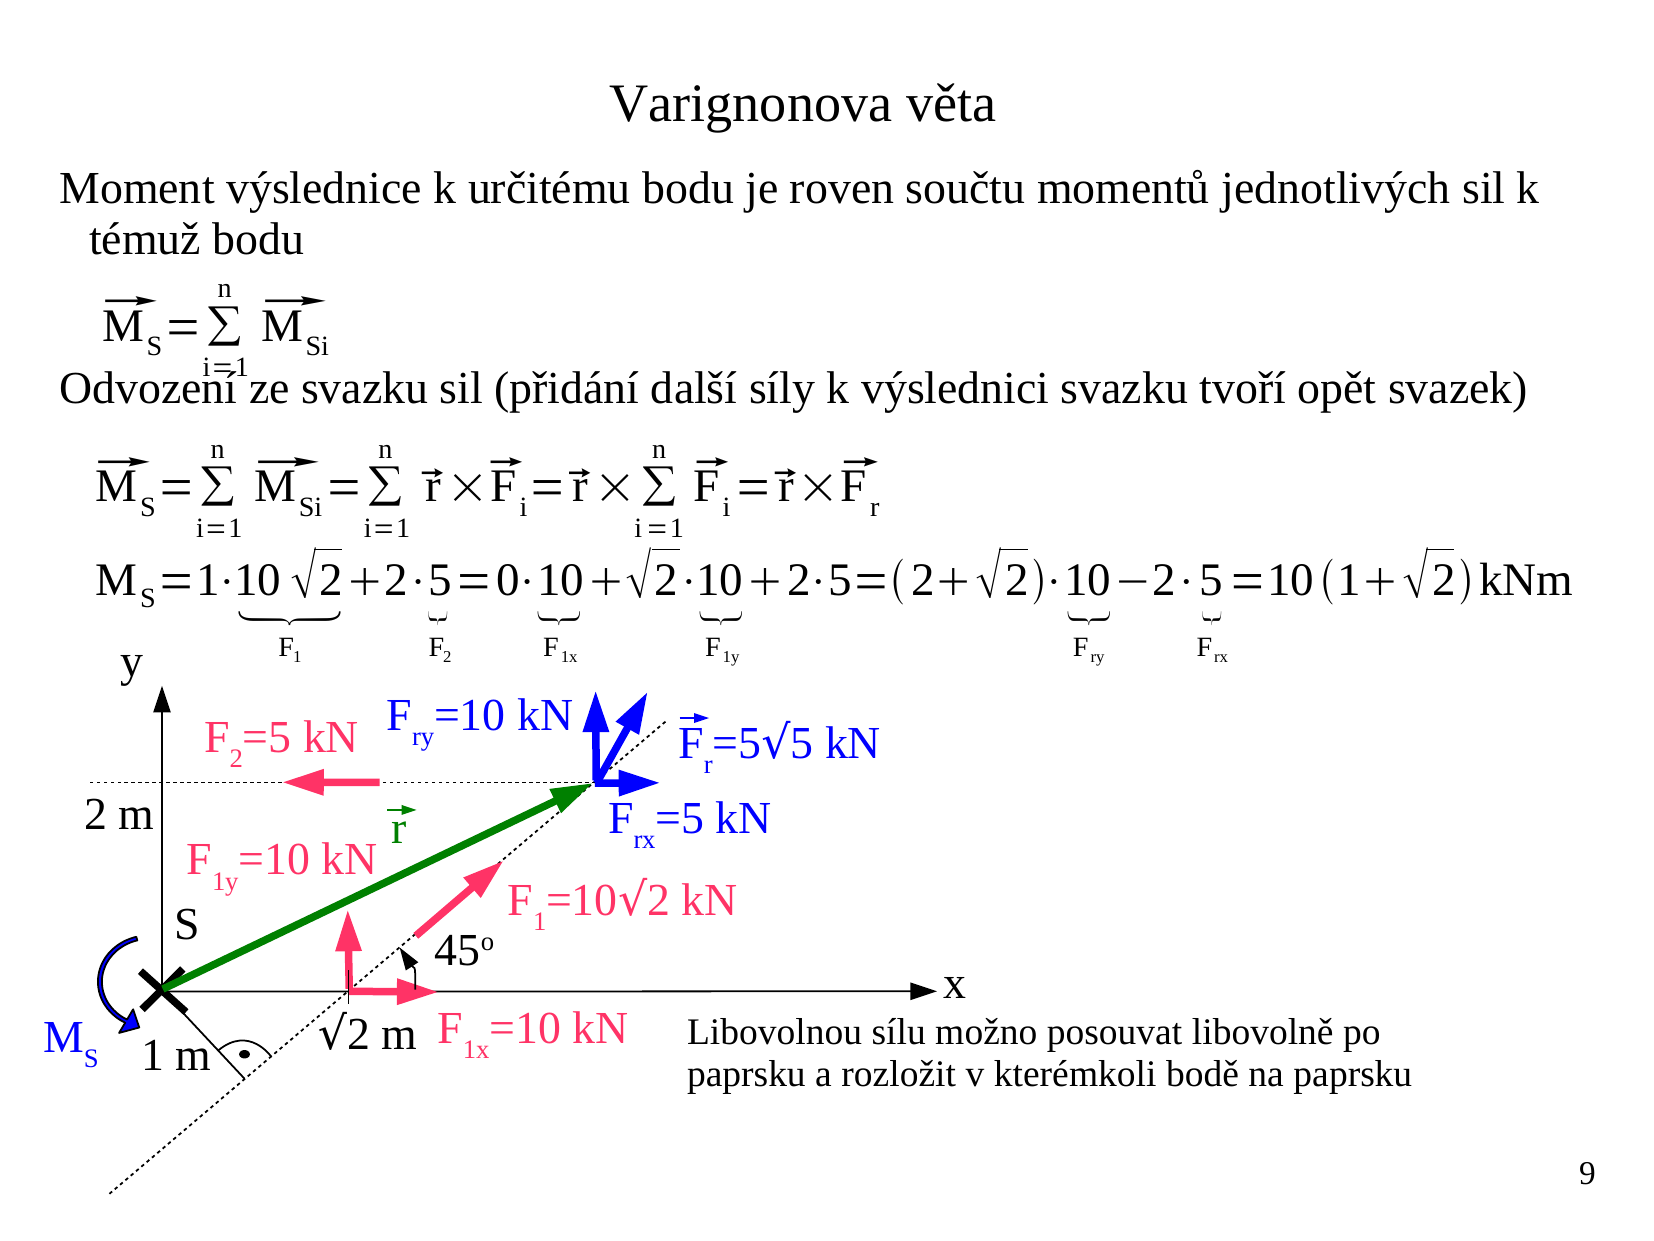

# Varignonova věta
Moment výslednice k určitému bodu je roven součtu momentů jednotlivých sil k témuž bodu
Odvození ze svazku sil (přidání další síly k výslednici svazku tvoří opět svazek)
y
Fry=10 kN
F2=5 kN
Fr=5√5 kN
2 m
Frx=5 kN
r
F1y=10 kN
F1=10√2 kN
S
45o
x
F1x=10 kN
Libovolnou sílu možno posouvat libovolně po paprsku a rozložit v kterémkoli bodě na paprsku
√2 m
MS
1 m
9